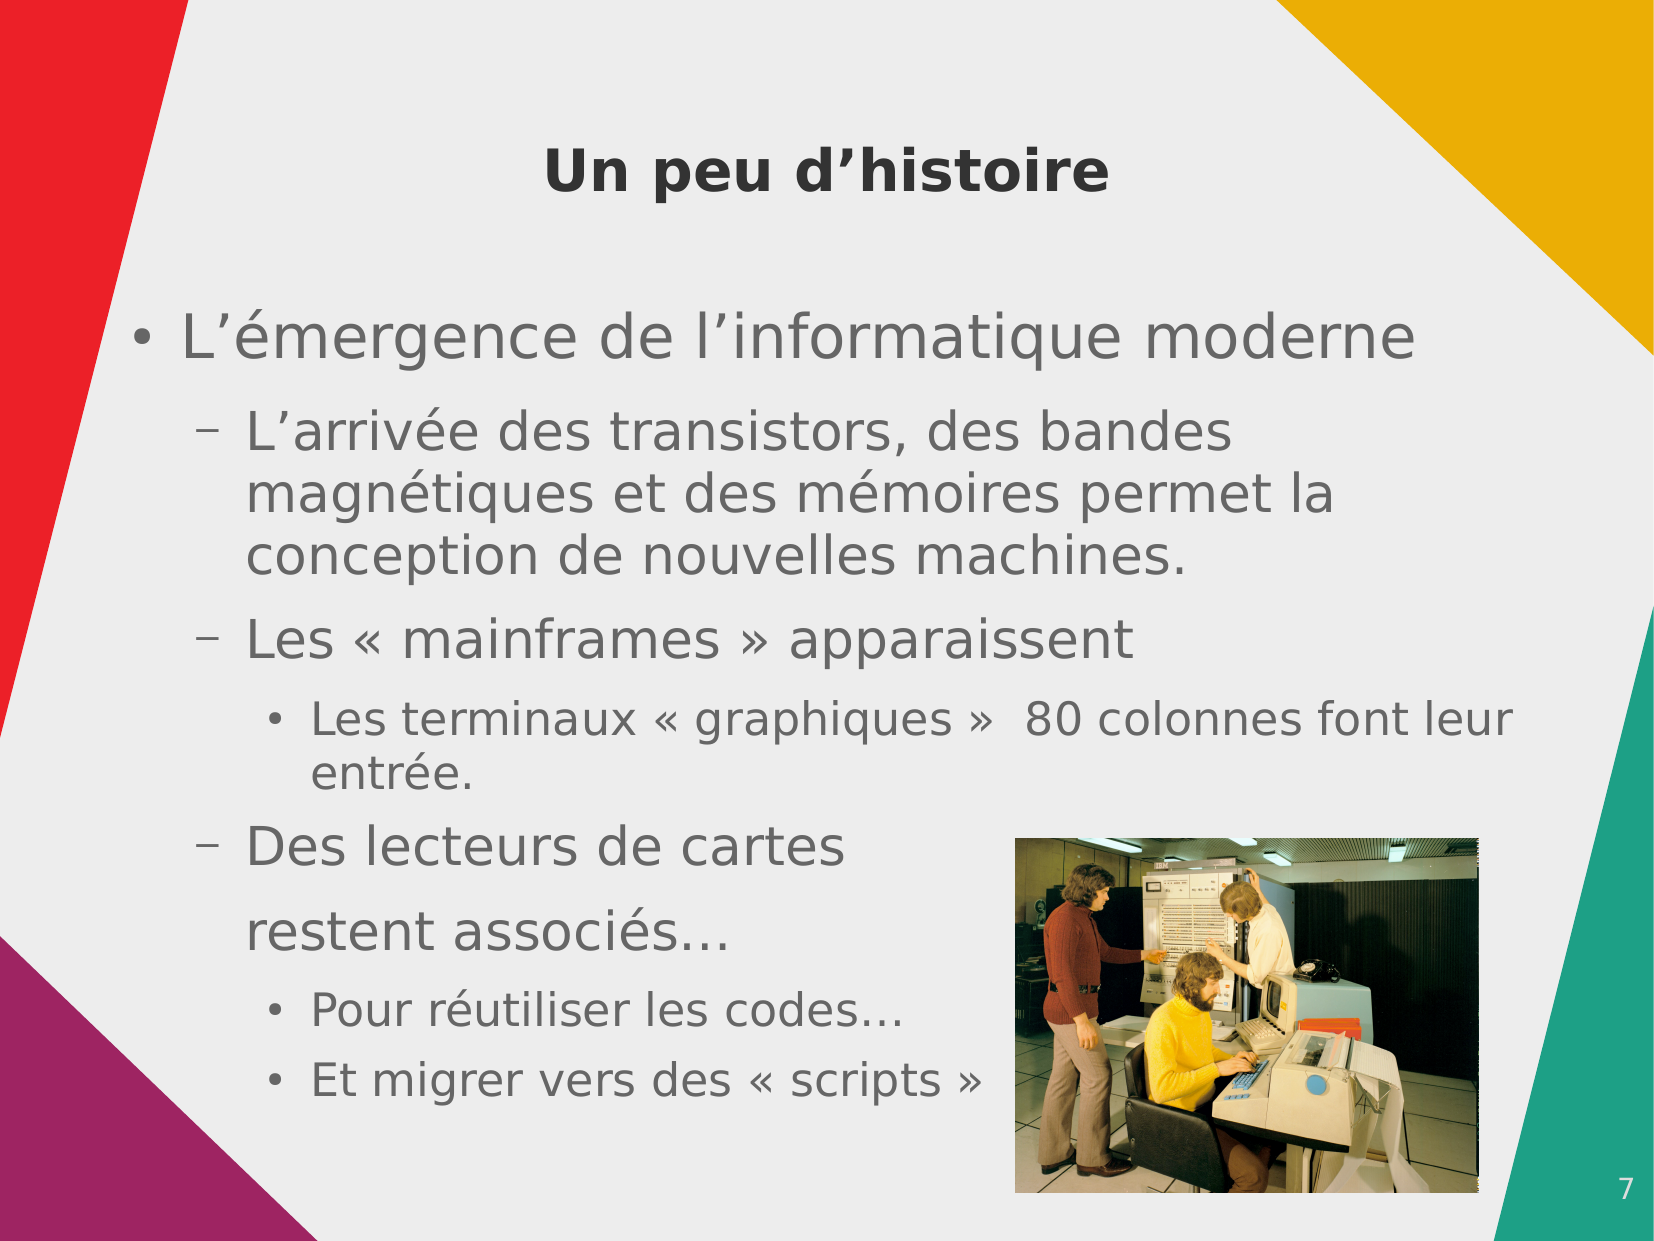

# Un peu d’histoire
L’émergence de l’informatique moderne
L’arrivée des transistors, des bandes magnétiques et des mémoires permet la conception de nouvelles machines.
Les « mainframes » apparaissent
Les terminaux « graphiques » 80 colonnes font leur entrée.
Des lecteurs de cartes
restent associés…
Pour réutiliser les codes…
Et migrer vers des « scripts »
7